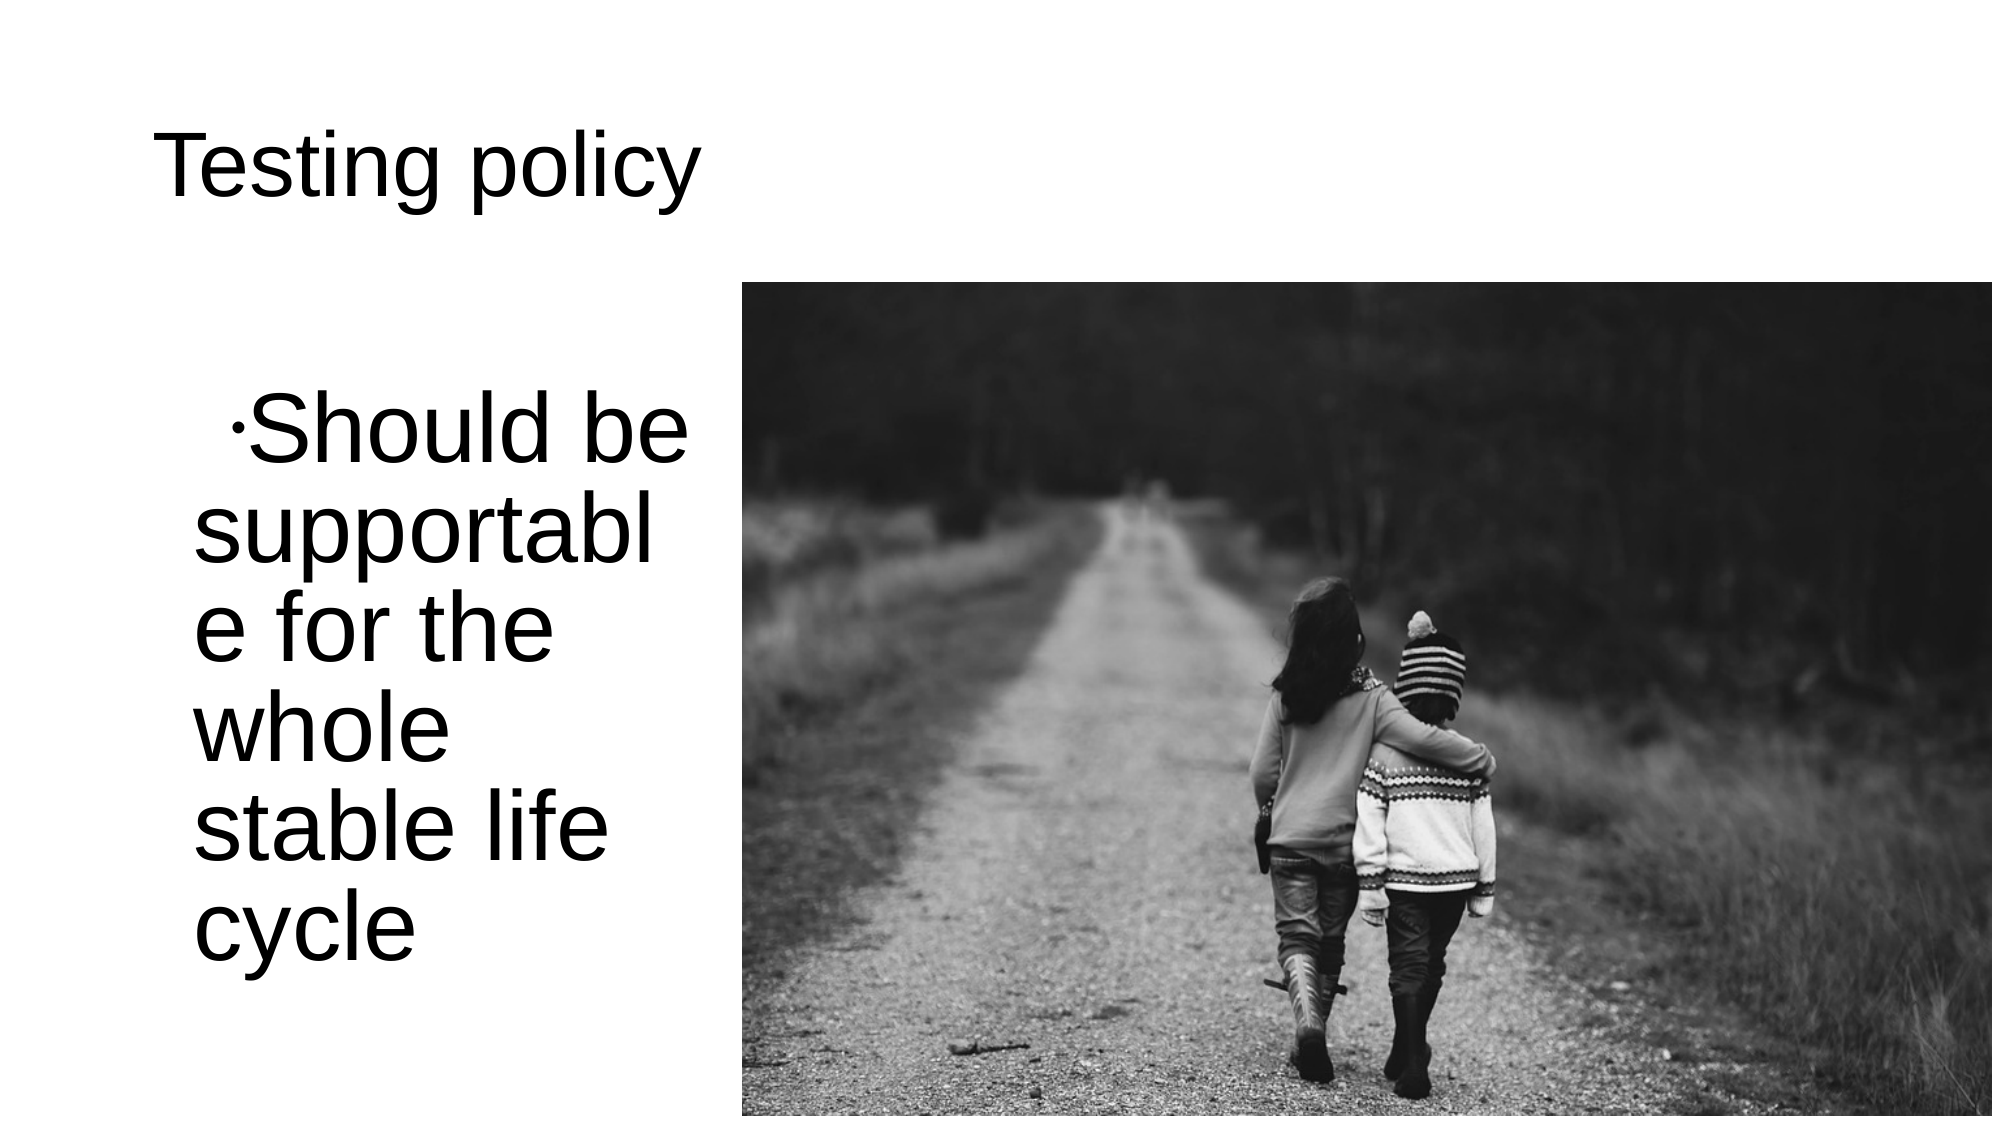

# Testing policy
Should be supportable for the whole stable life cycle